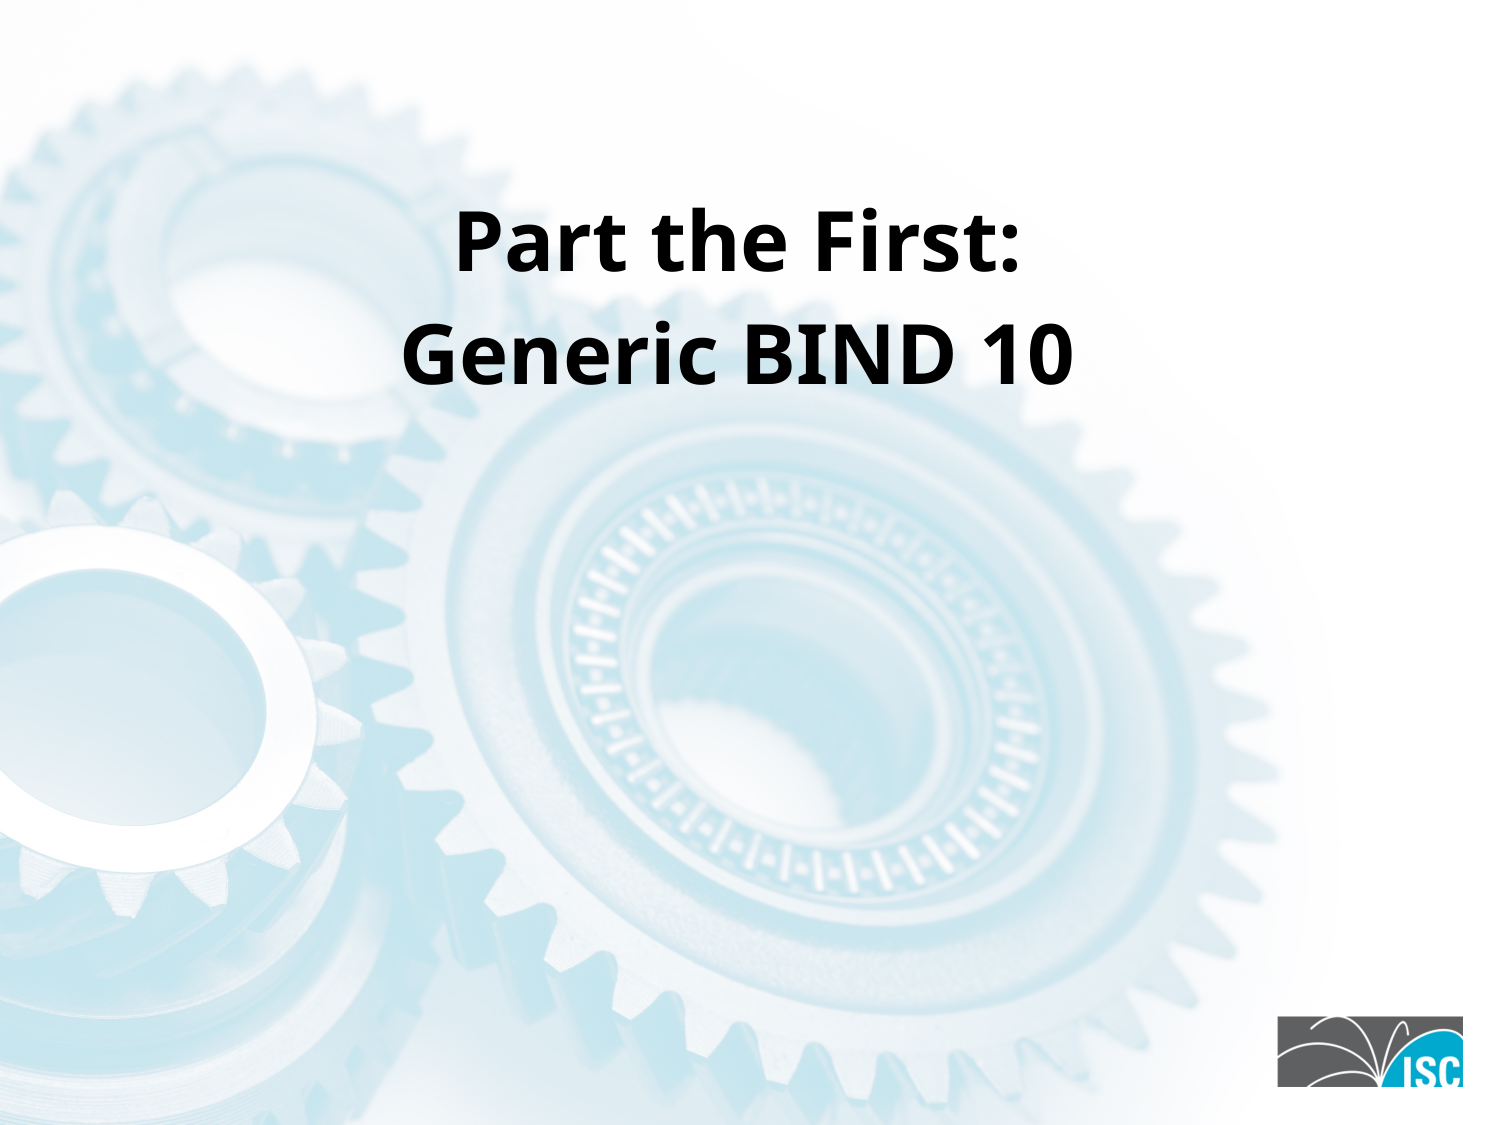

# Part the First: Generic BIND 10